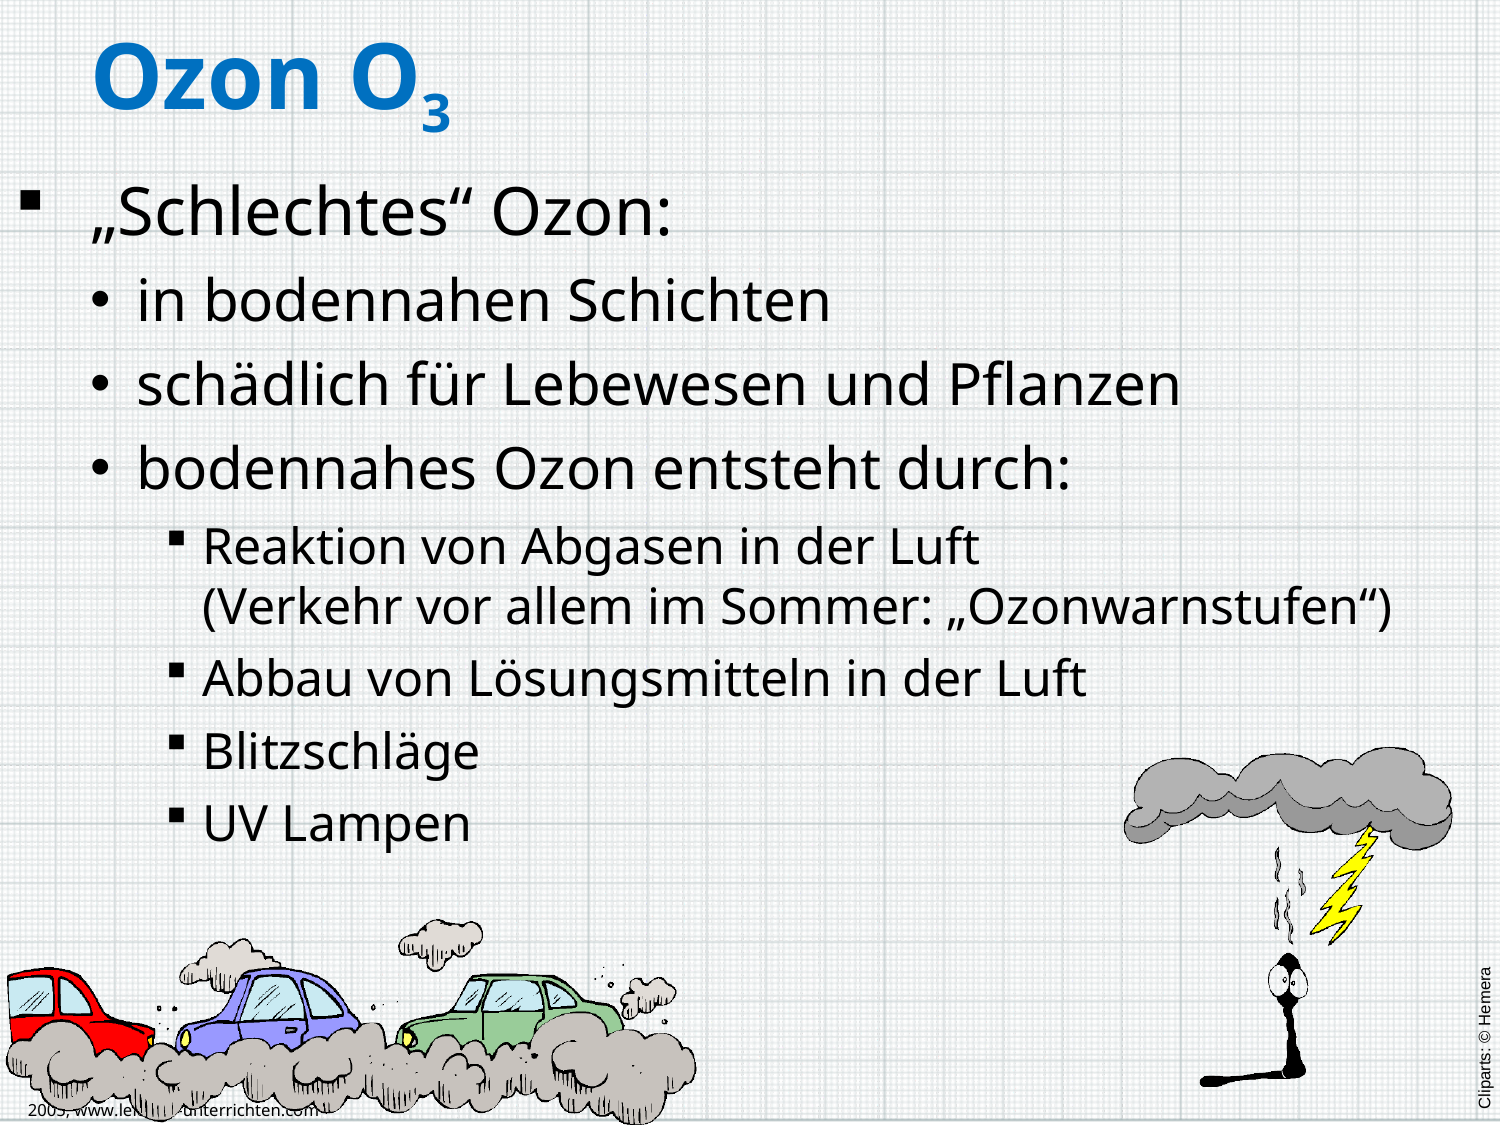

# Ozon O3
„Schlechtes“ Ozon:
in bodennahen Schichten
schädlich für Lebewesen und Pflanzen
bodennahes Ozon entsteht durch:
Reaktion von Abgasen in der Luft
(Verkehr vor allem im Sommer: „Ozonwarnstufen“)
Abbau von Lösungsmitteln in der Luft
Blitzschläge
UV Lampen
Cliparts: © Hemera